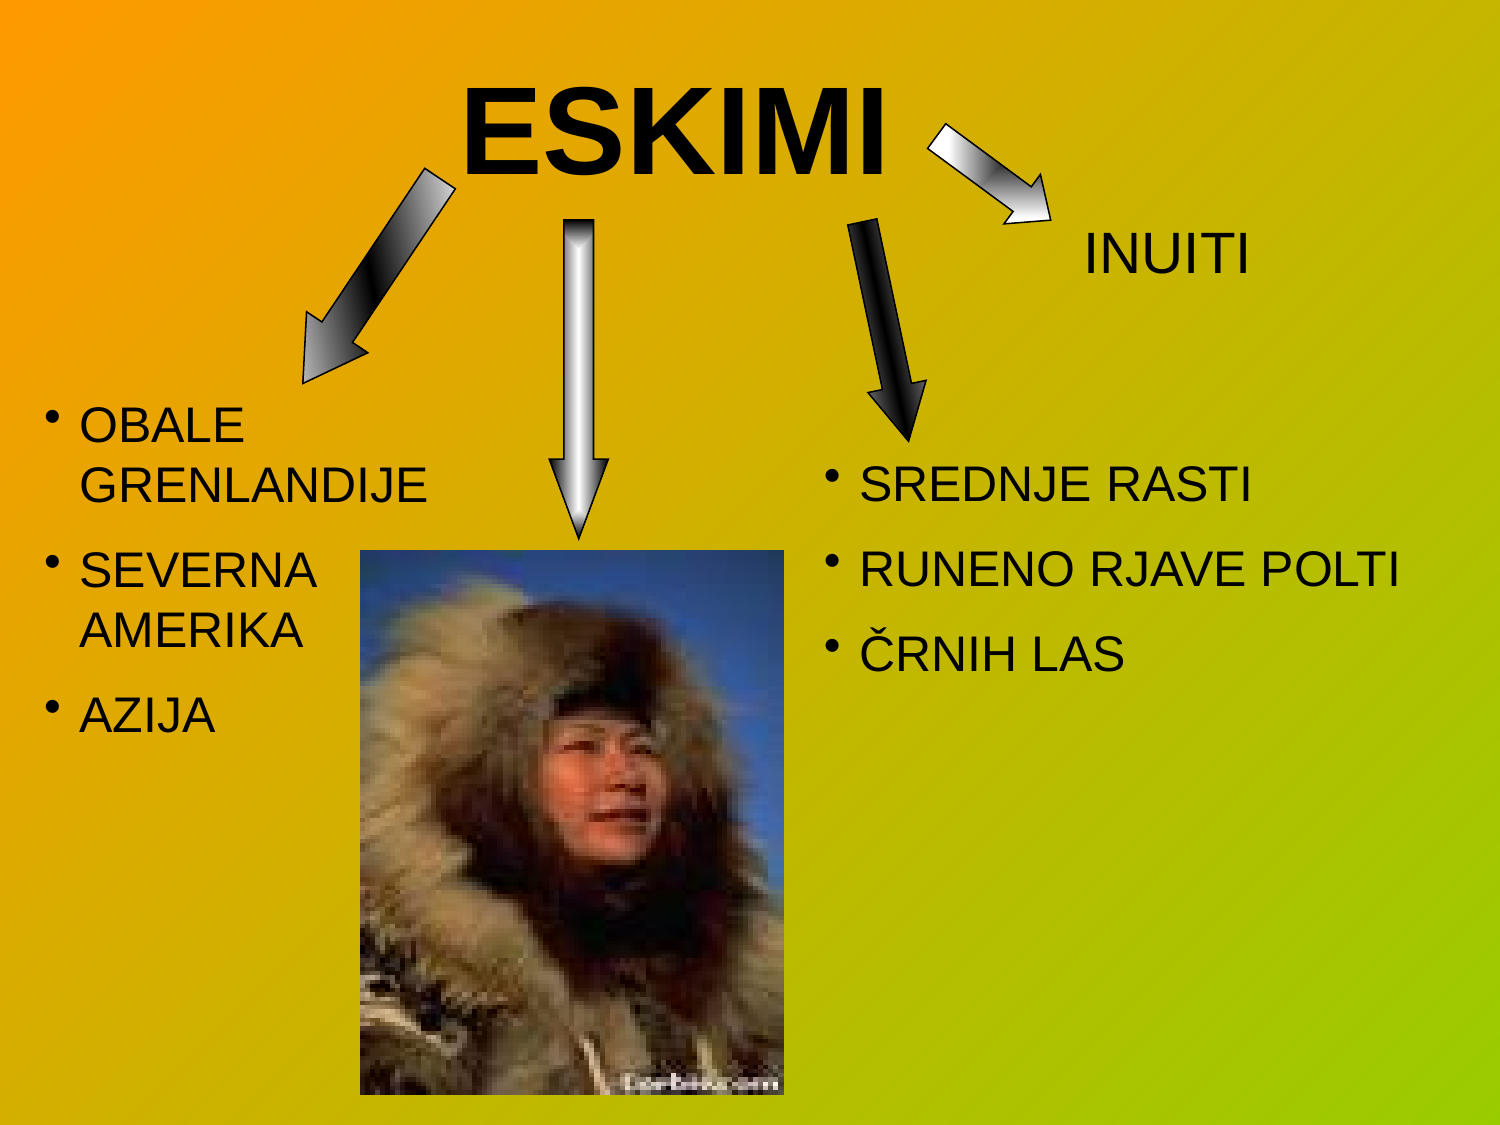

# ESKIMI
INUITI
OBALE GRENLANDIJE
SEVERNA AMERIKA
AZIJA
SREDNJE RASTI
RUNENO RJAVE POLTI
ČRNIH LAS